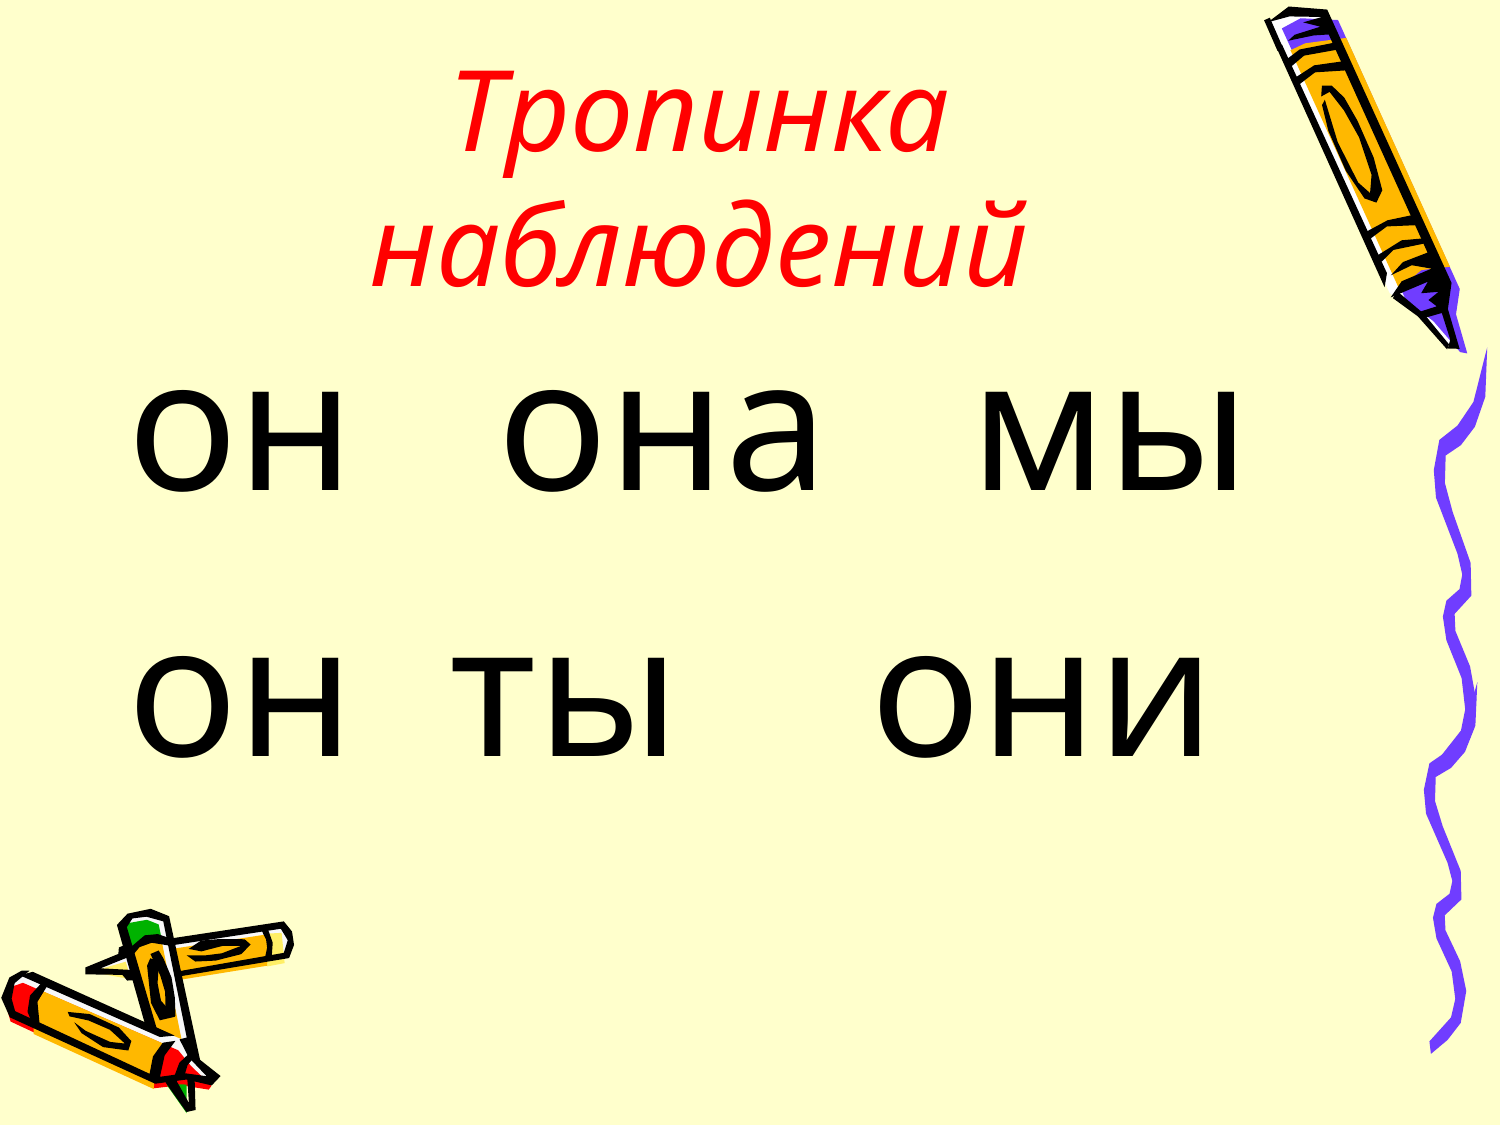

# Тропинка наблюдений
он она мы
он ты они